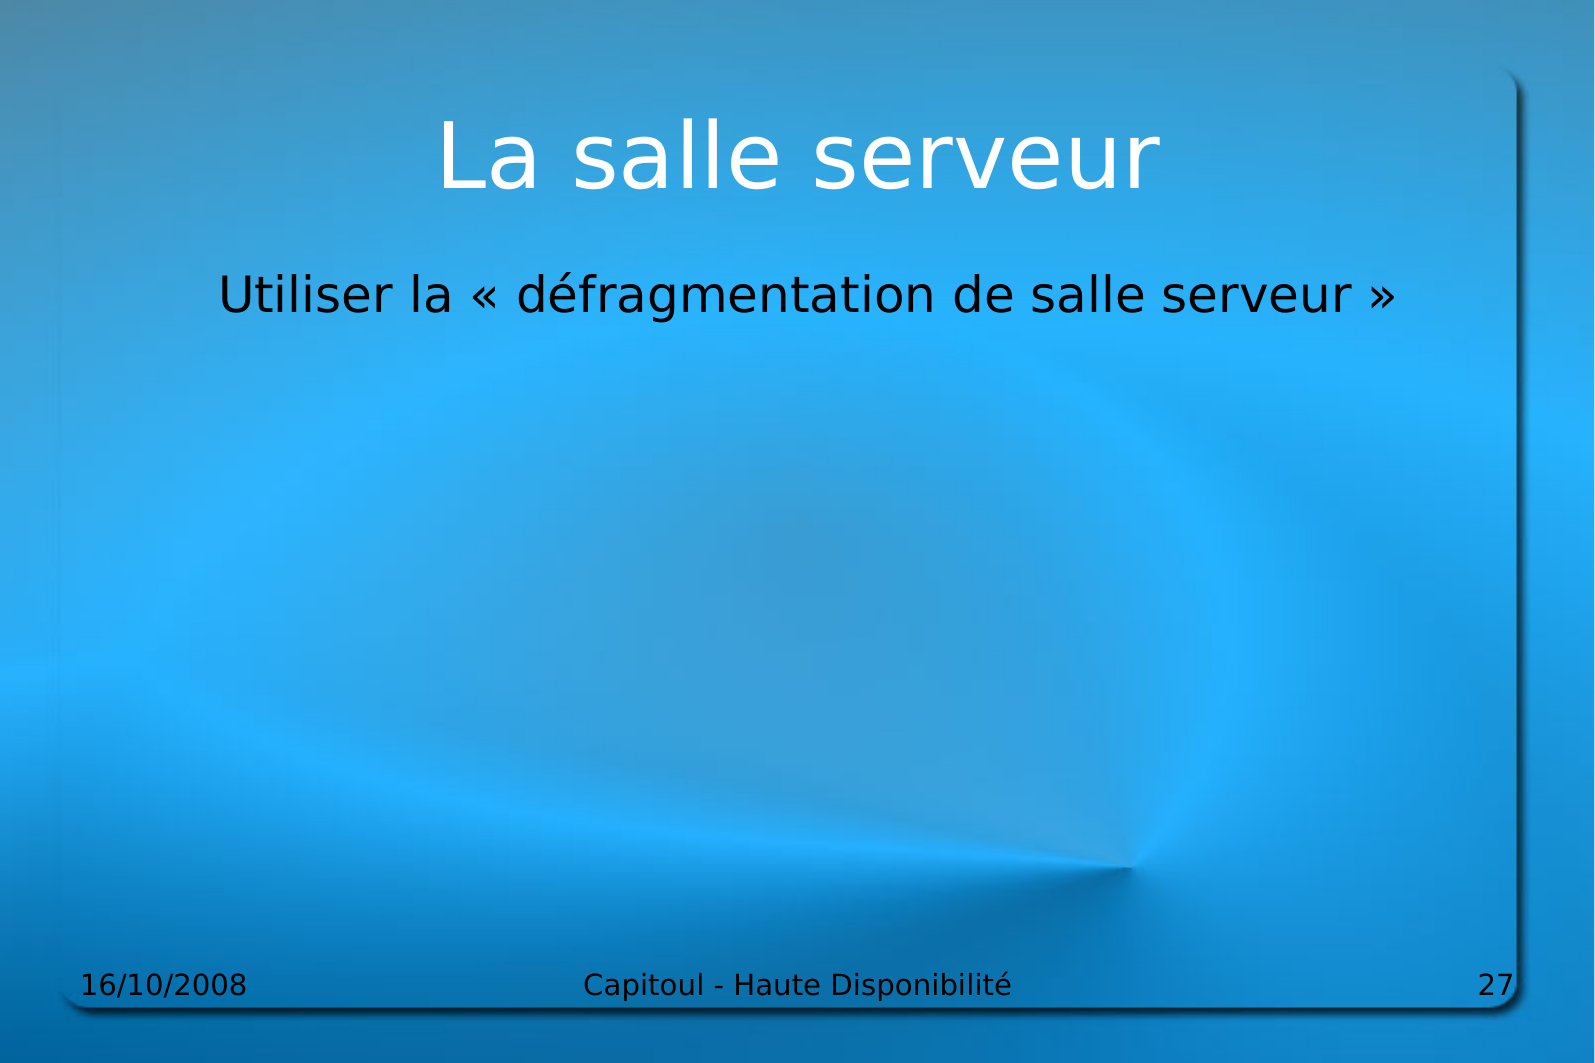

# La salle serveur
Utiliser la « défragmentation de salle serveur »
16/10/2008
Capitoul - Haute Disponibilité
27